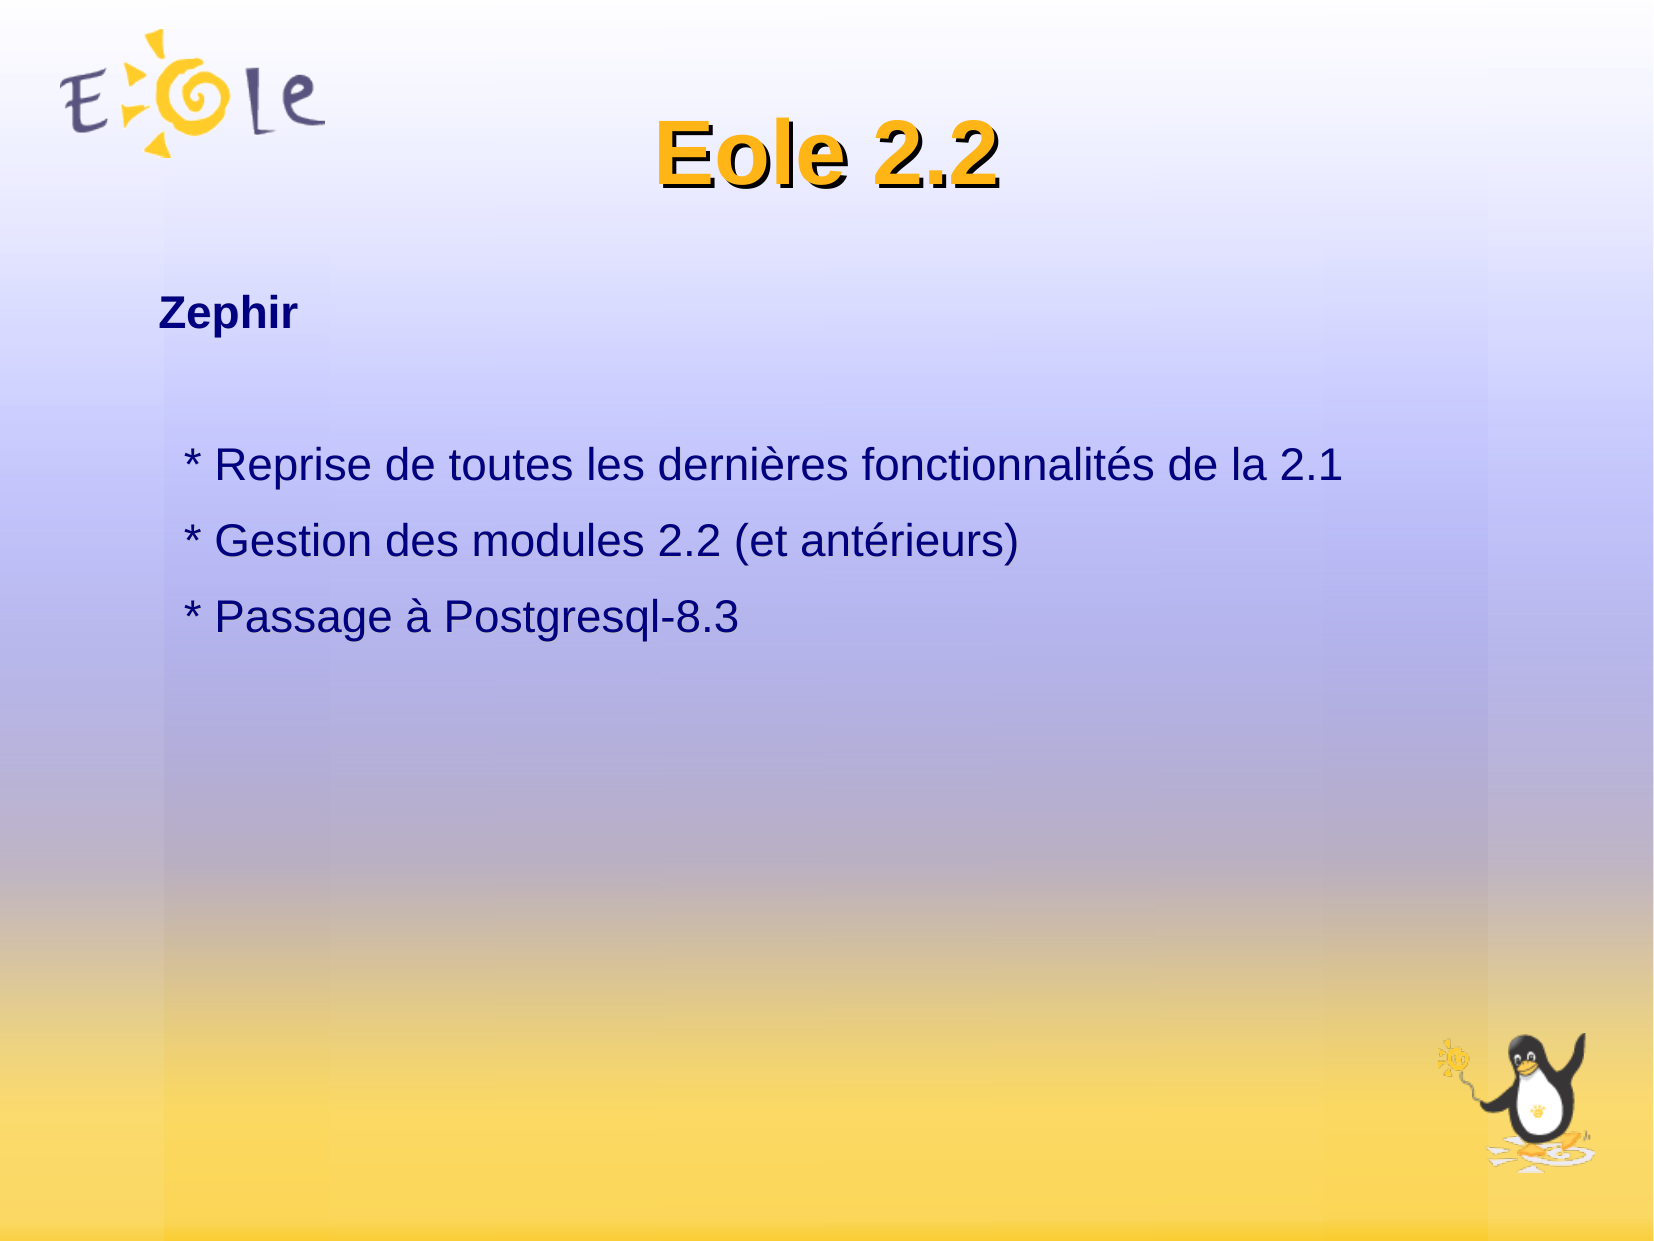

# Eole 2.2
 Zephir
 * Reprise de toutes les dernières fonctionnalités de la 2.1
 * Gestion des modules 2.2 (et antérieurs)
 * Passage à Postgresql-8.3